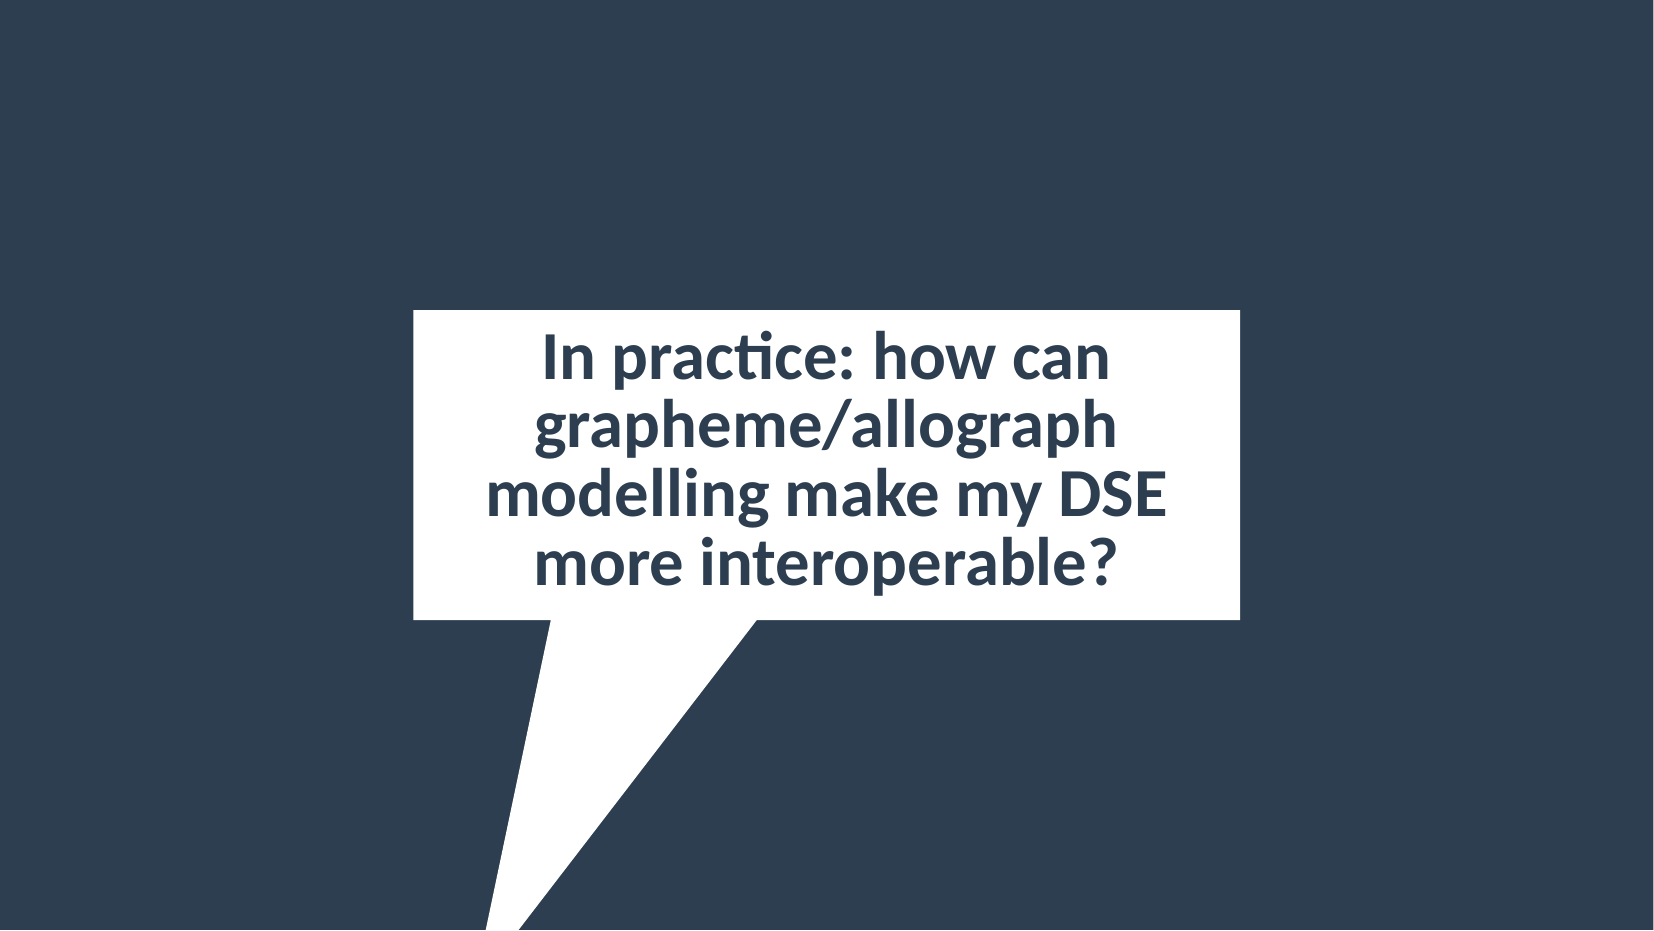

# In practice: how can grapheme/allograph modelling make my DSE more interoperable?